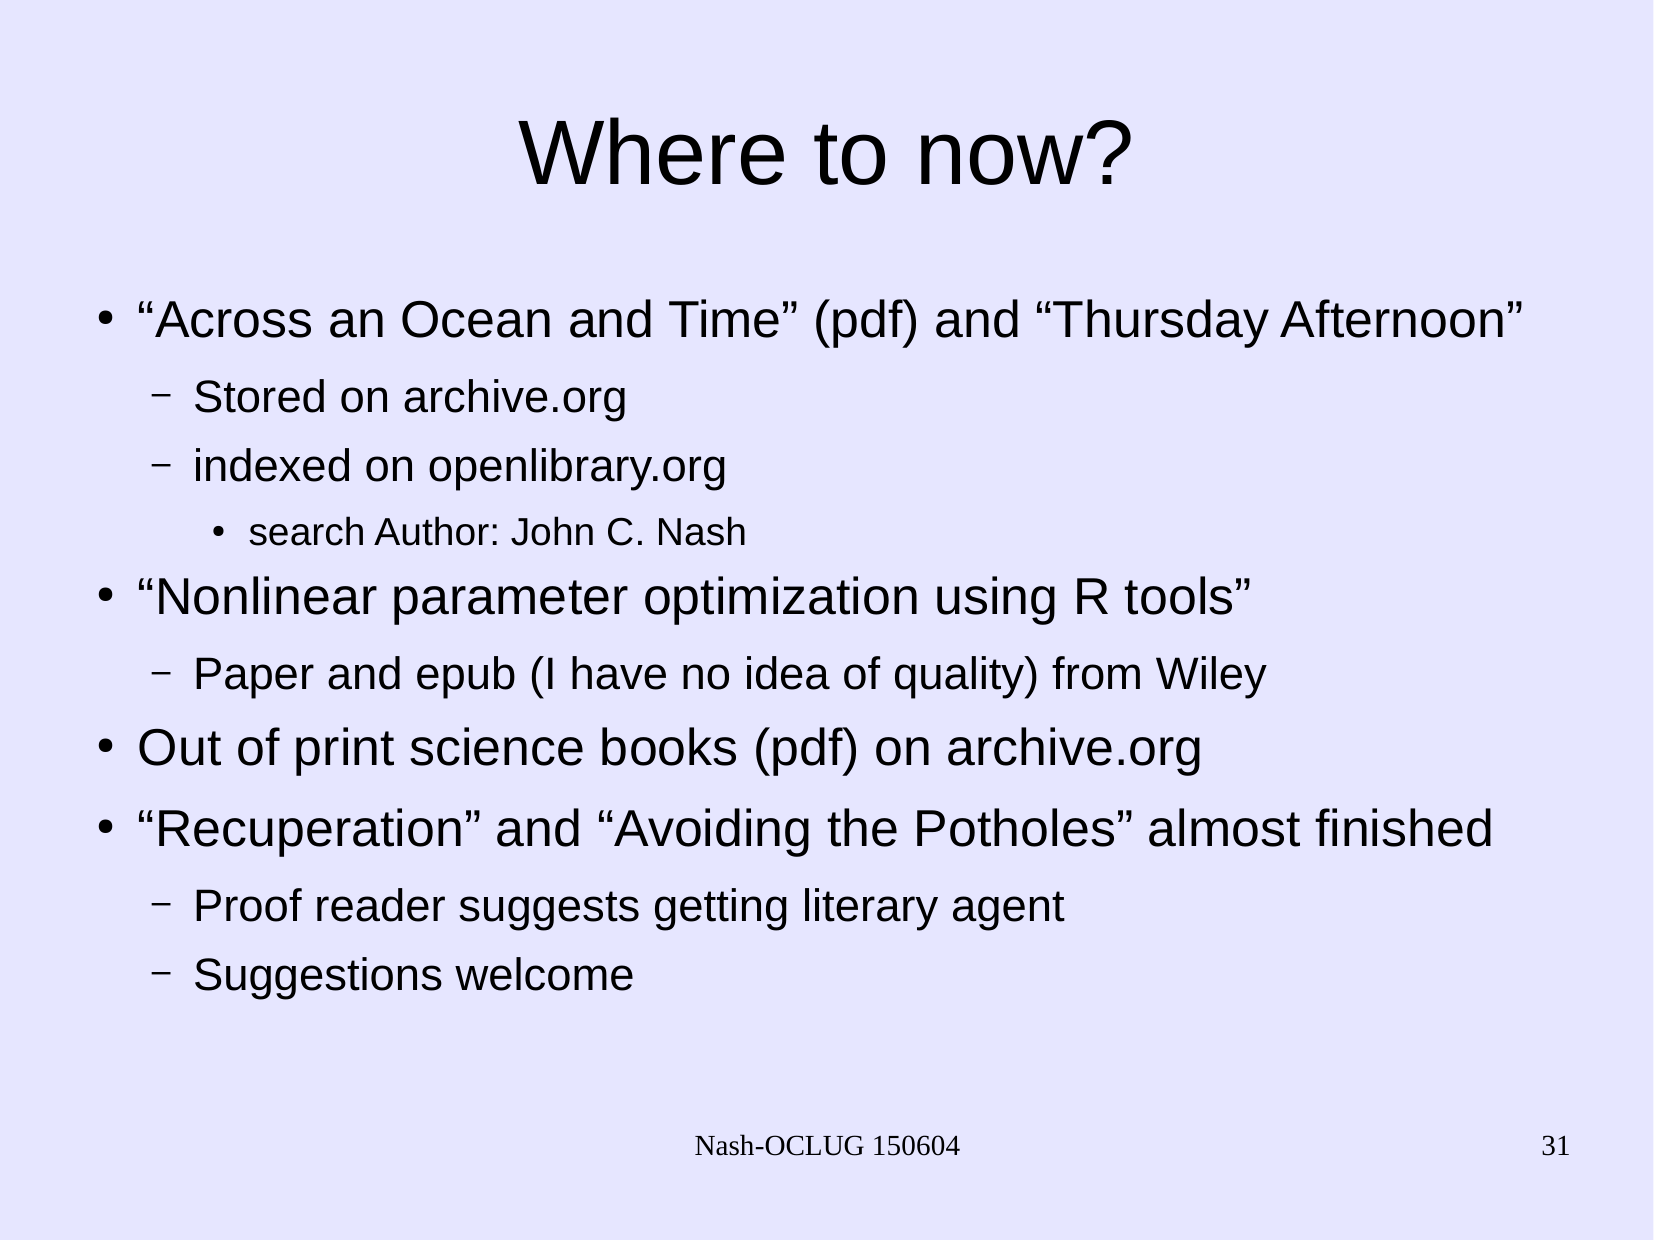

# Where to now?
“Across an Ocean and Time” (pdf) and “Thursday Afternoon”
Stored on archive.org
indexed on openlibrary.org
search Author: John C. Nash
“Nonlinear parameter optimization using R tools”
Paper and epub (I have no idea of quality) from Wiley
Out of print science books (pdf) on archive.org
“Recuperation” and “Avoiding the Potholes” almost finished
Proof reader suggests getting literary agent
Suggestions welcome
31